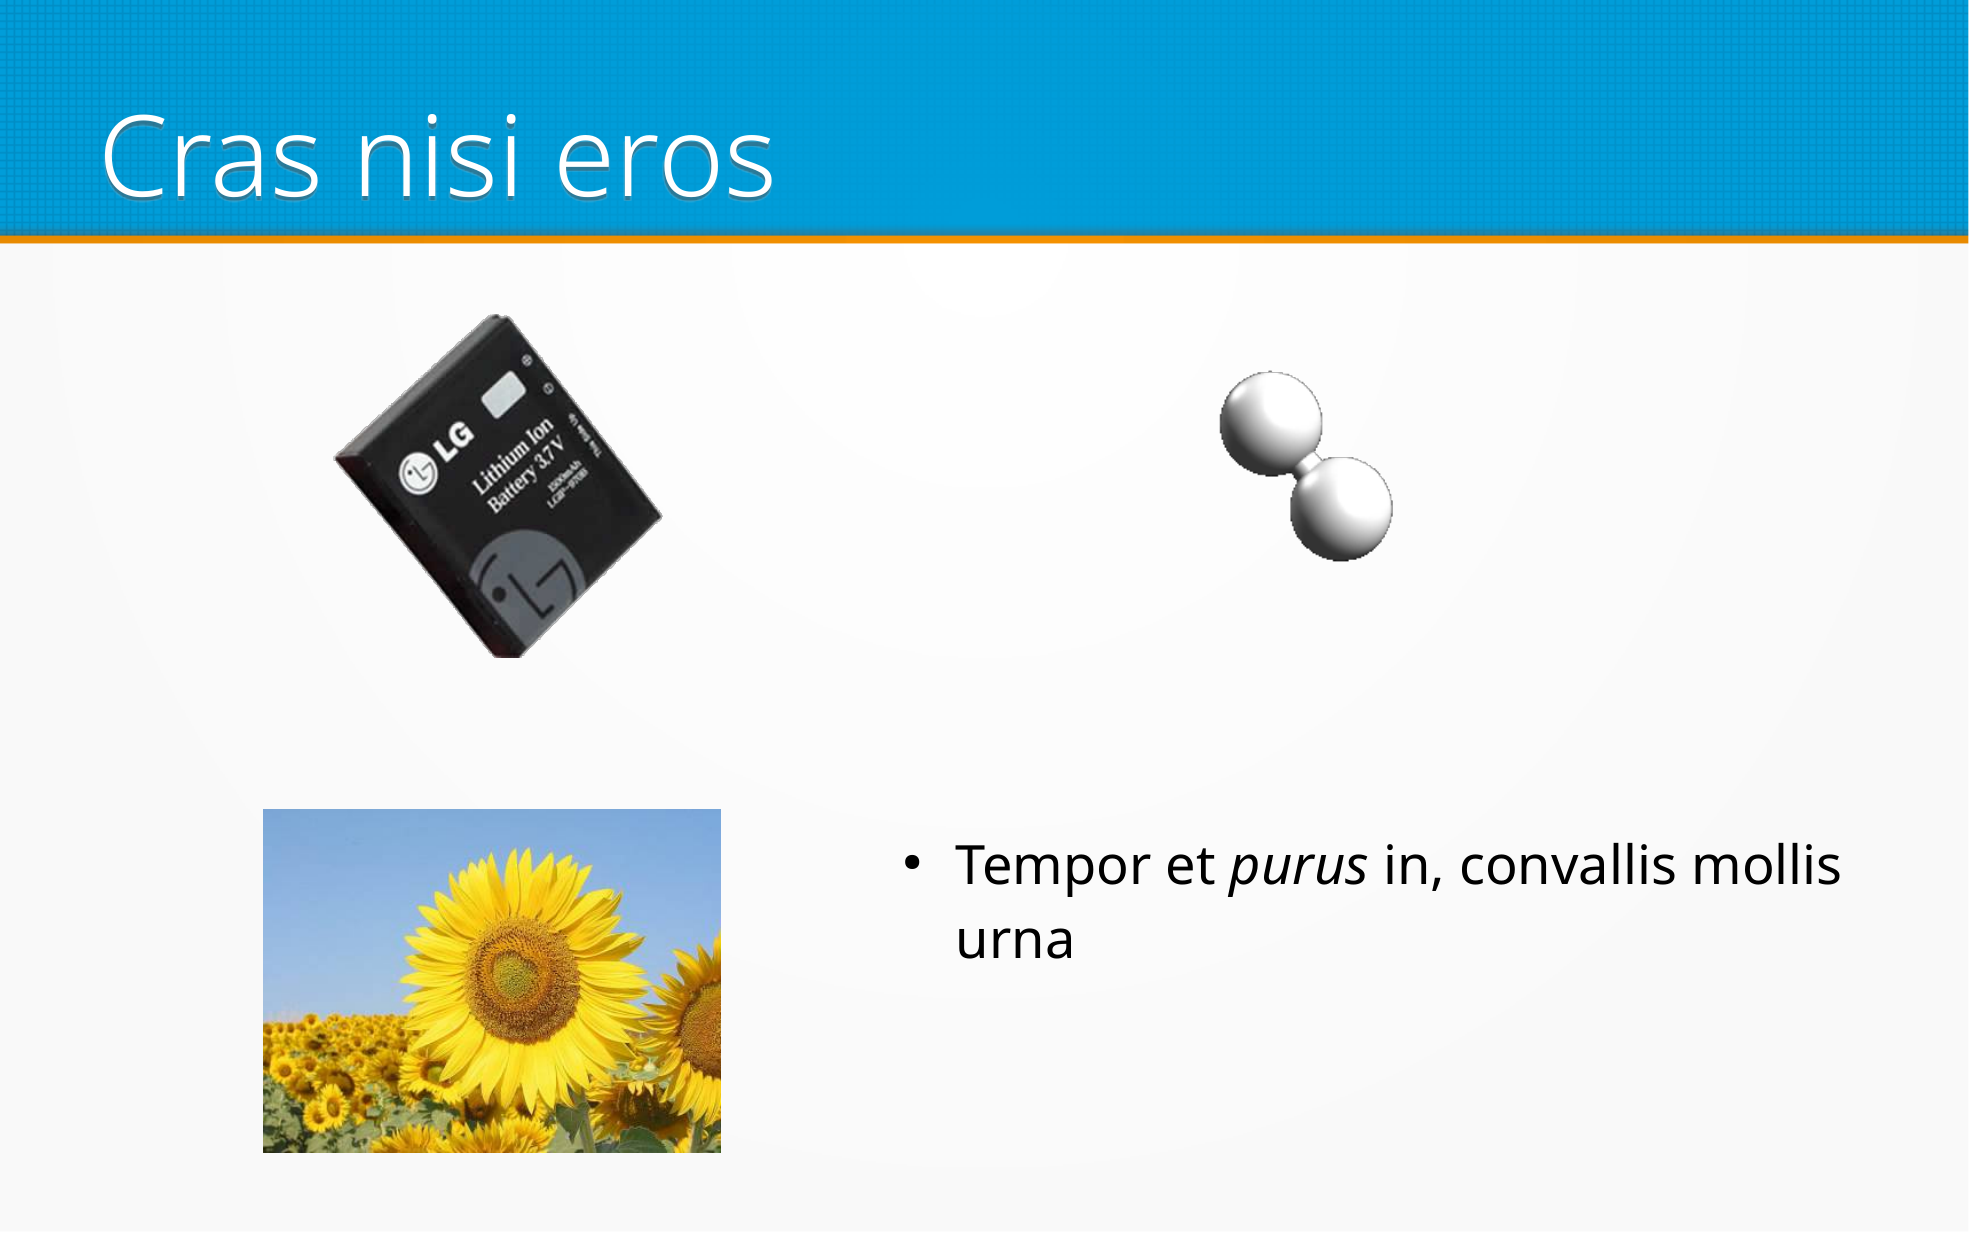

# Cras nisi eros
Tempor et purus in, convallis mollis urna